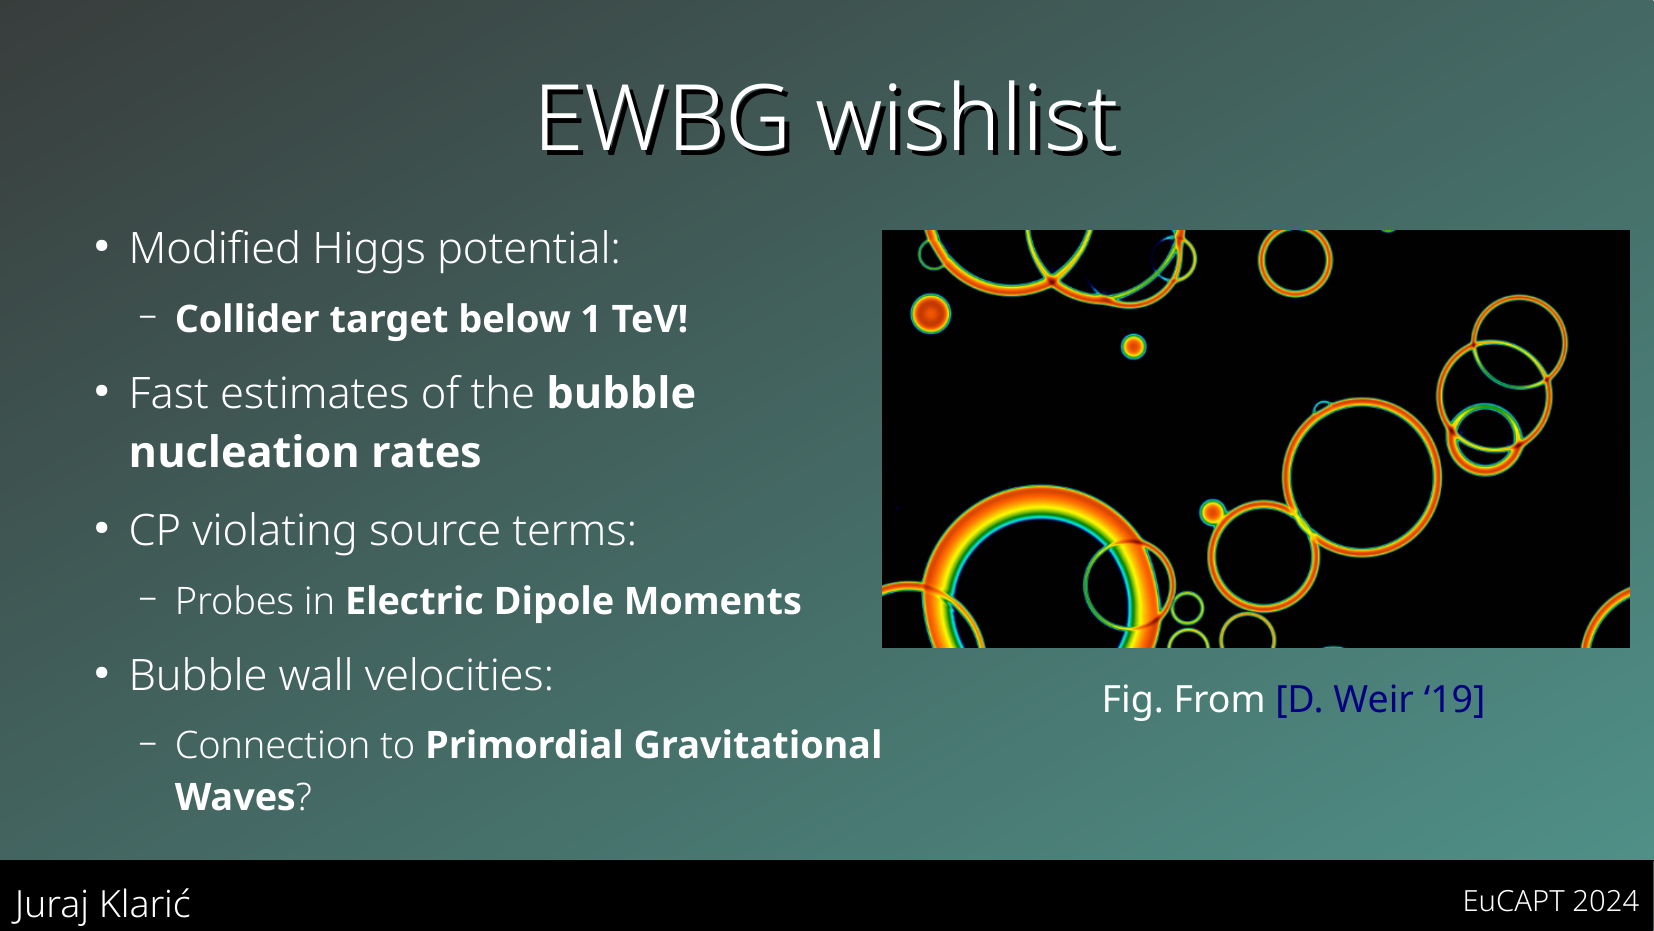

# EWBG wishlist
Modified Higgs potential:
Collider target below 1 TeV!
Fast estimates of the bubble nucleation rates
CP violating source terms:
Probes in Electric Dipole Moments
Bubble wall velocities:
Connection to Primordial Gravitational Waves?
Fig. From [D. Weir ‘19]
Juraj Klarić
EuCAPT 2024